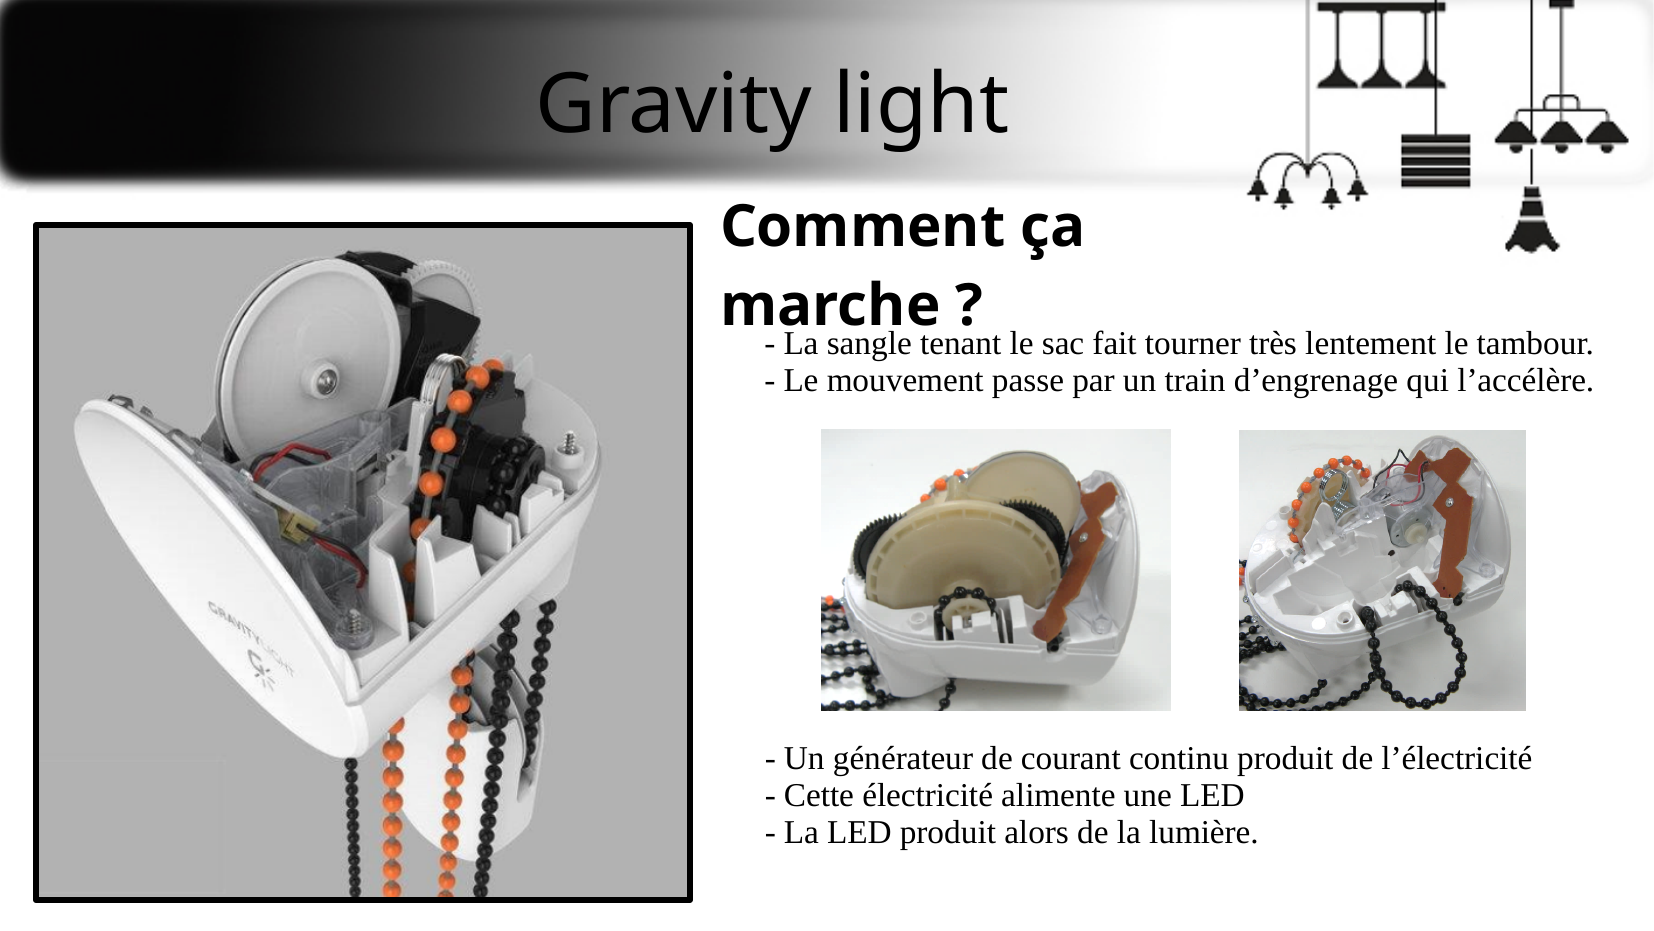

Gravity light
# Comment ça marche ?
- La sangle tenant le sac fait tourner très lentement le tambour.
- Le mouvement passe par un train d’engrenage qui l’accélère.
- Un générateur de courant continu produit de l’électricité
- Cette électricité alimente une LED
- La LED produit alors de la lumière.